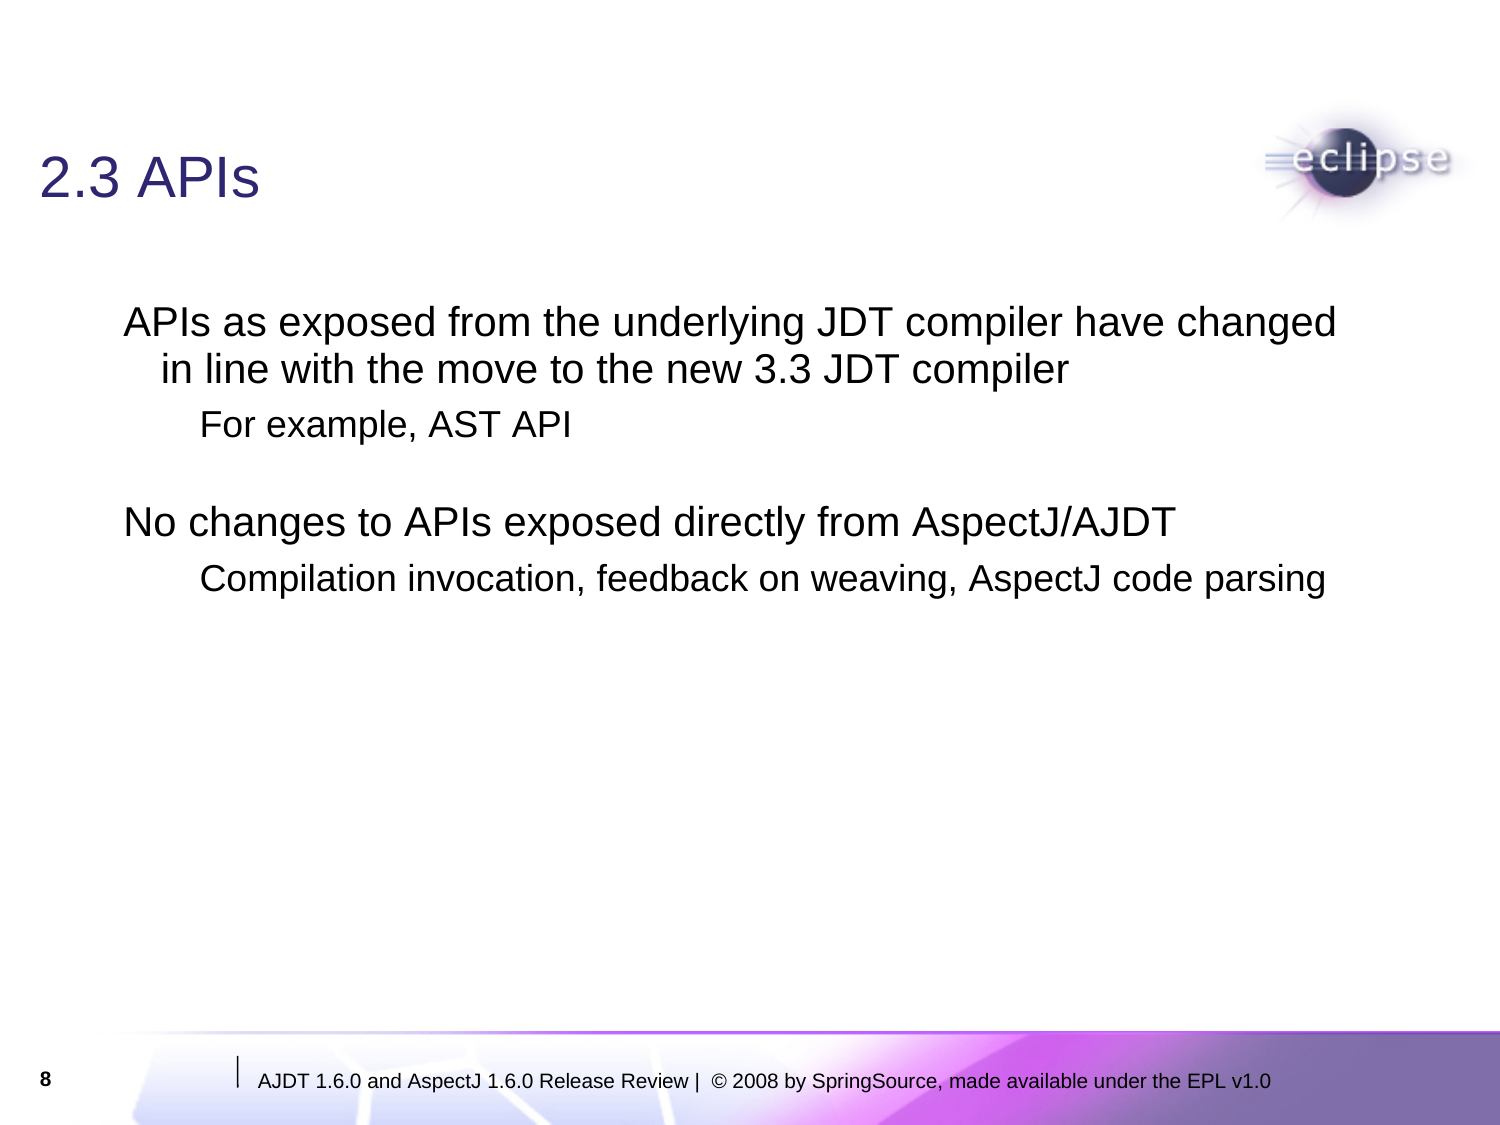

# 2.3 APIs
APIs as exposed from the underlying JDT compiler have changed in line with the move to the new 3.3 JDT compiler
For example, AST API
No changes to APIs exposed directly from AspectJ/AJDT
Compilation invocation, feedback on weaving, AspectJ code parsing
8